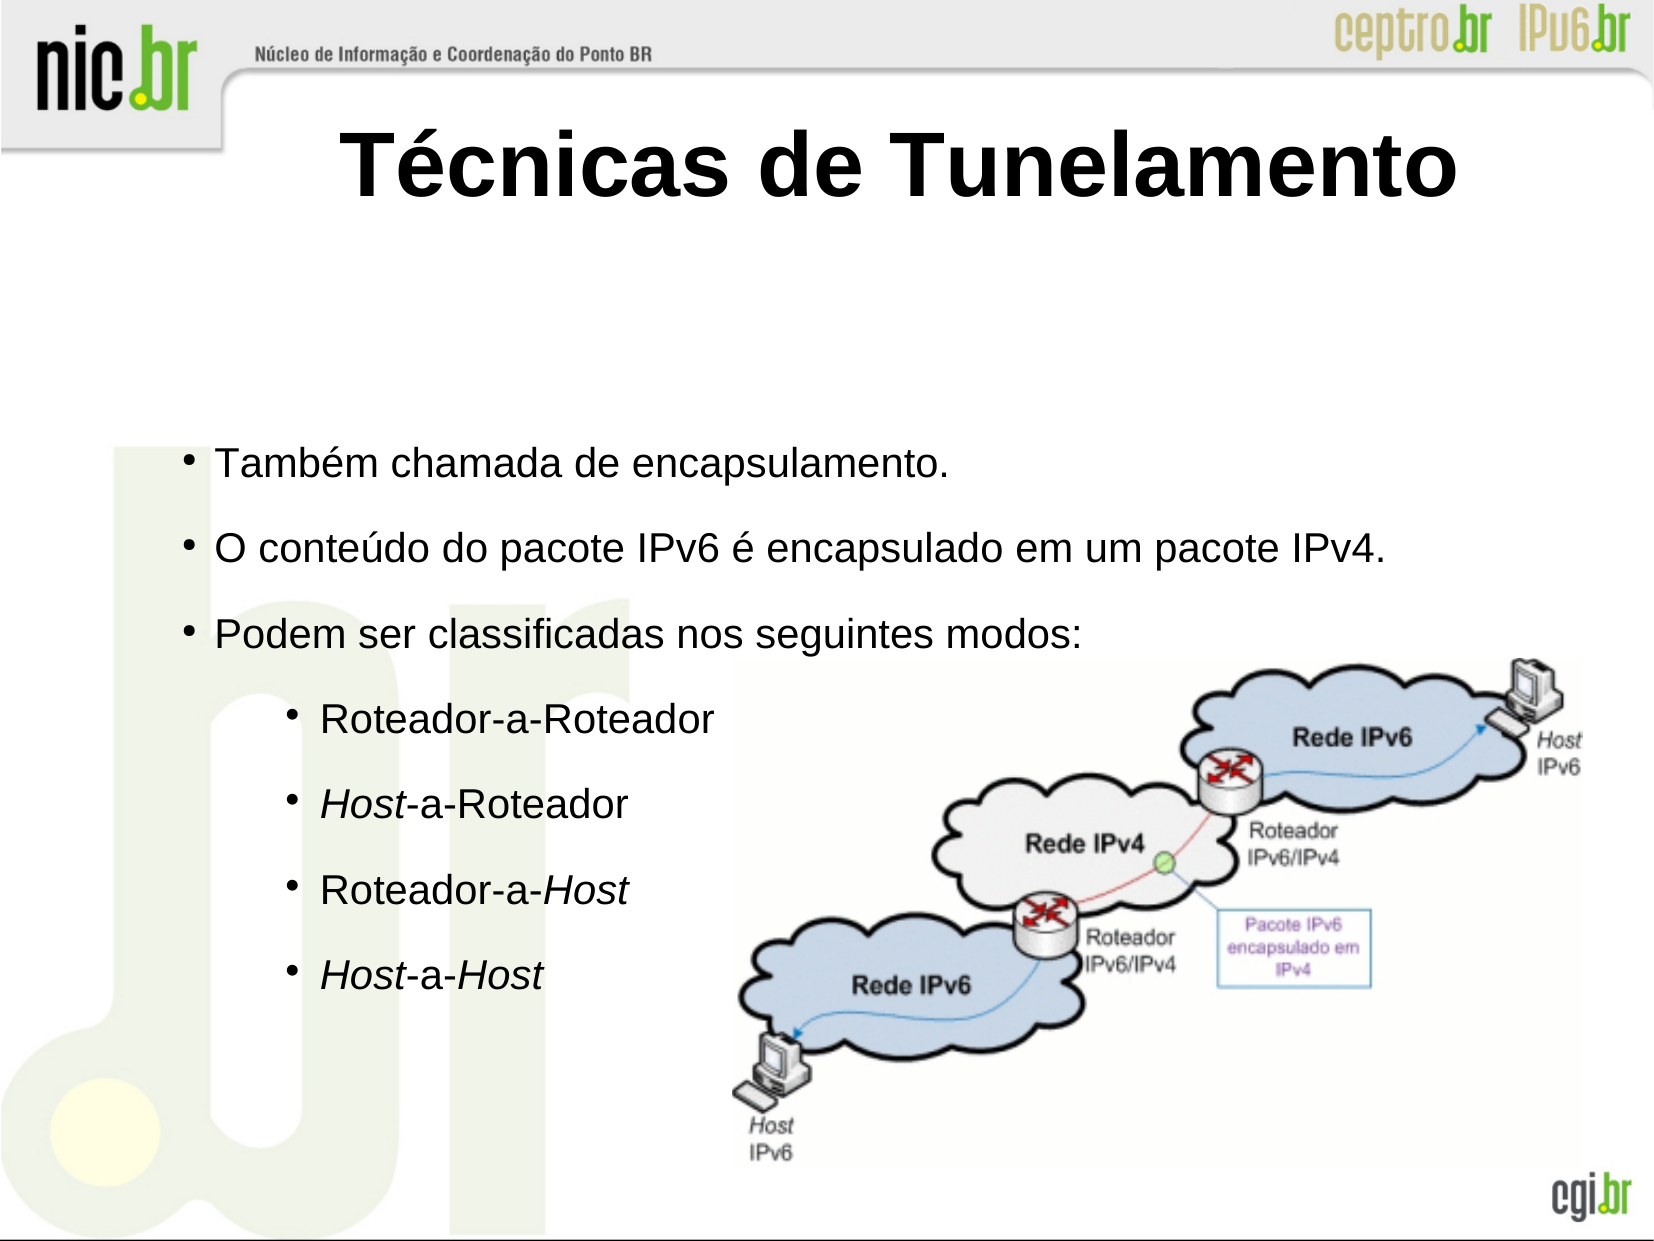

Técnicas de Tunelamento
Também chamada de encapsulamento.
O conteúdo do pacote IPv6 é encapsulado em um pacote IPv4.
Podem ser classificadas nos seguintes modos:
Roteador-a-Roteador
Host-a-Roteador
Roteador-a-Host
Host-a-Host